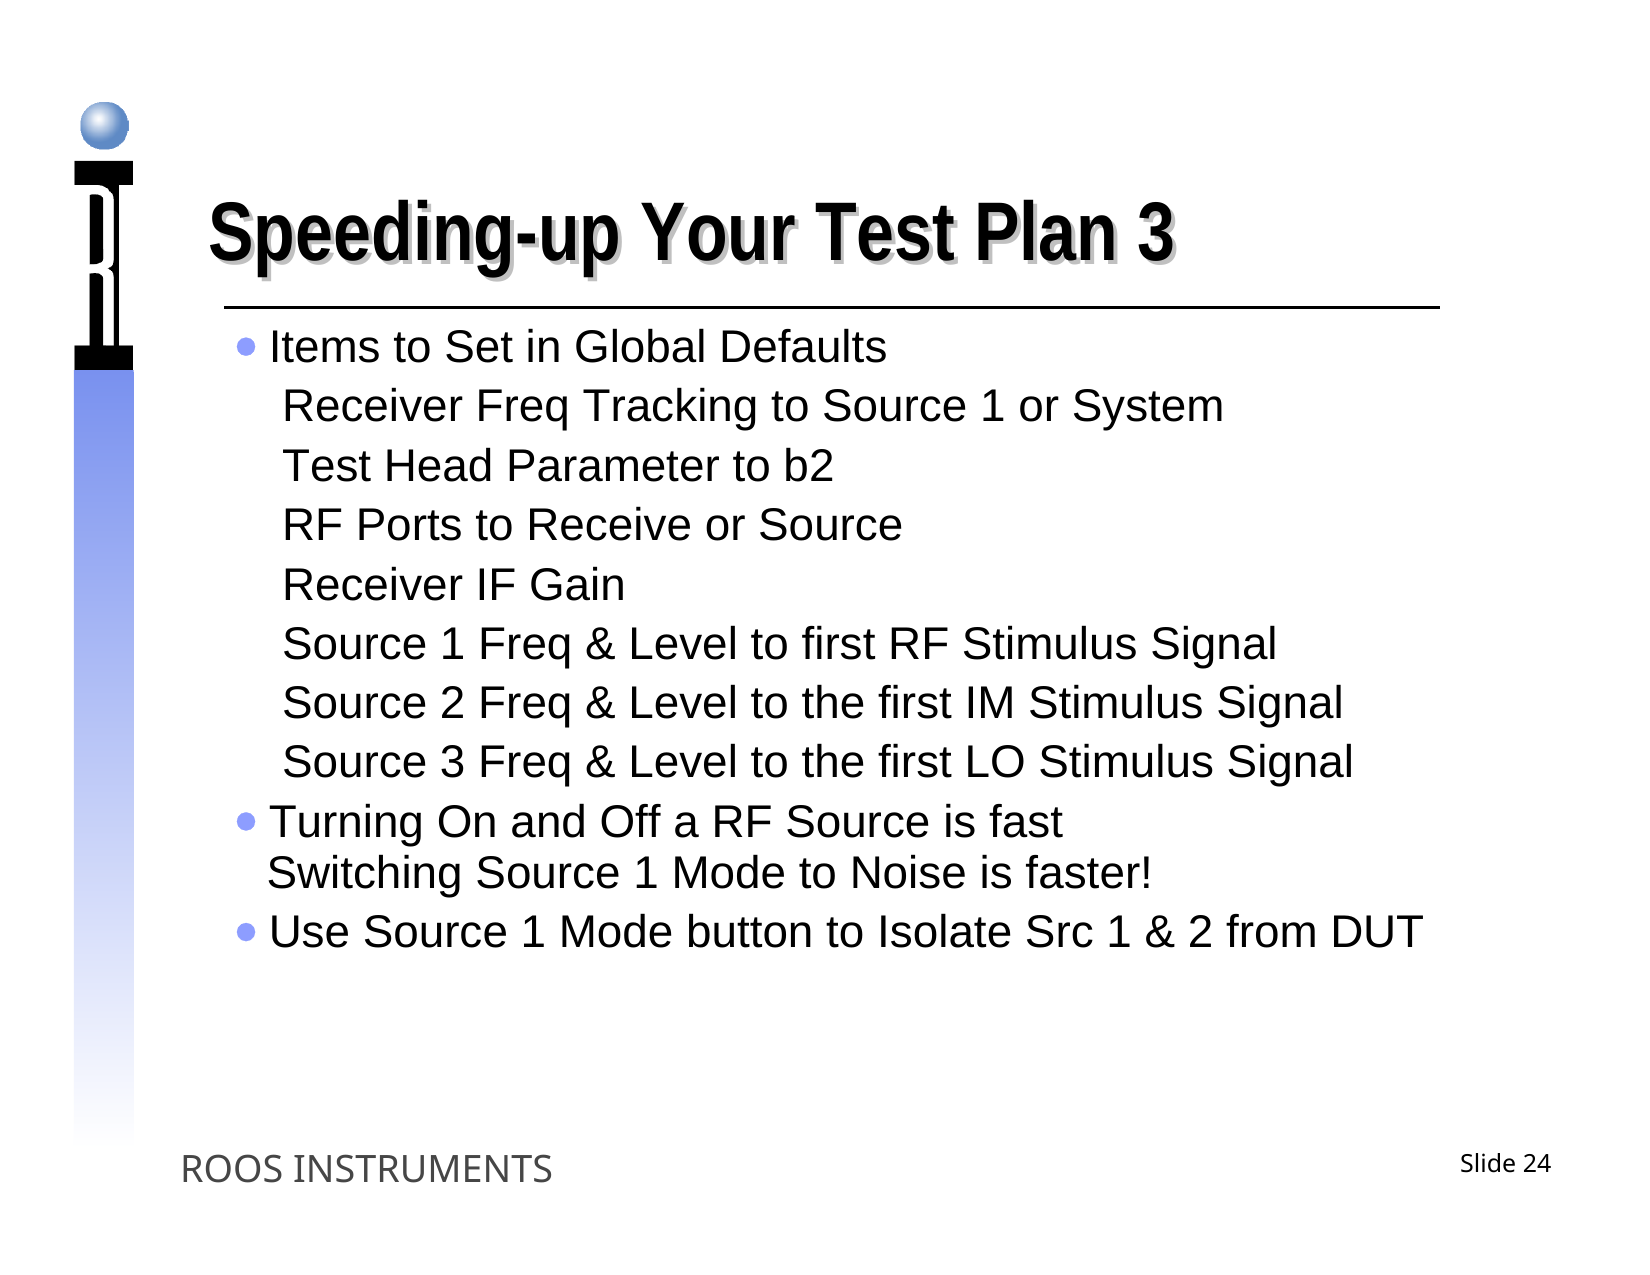

Speeding-up Your Test Plan 3
Items to Set in Global Defaults
Receiver Freq Tracking to Source 1 or System
Test Head Parameter to b2
RF Ports to Receive or Source
Receiver IF Gain
Source 1 Freq & Level to first RF Stimulus Signal
Source 2 Freq & Level to the first IM Stimulus Signal
Source 3 Freq & Level to the first LO Stimulus Signal
Turning On and Off a RF Source is fast
Switching Source 1 Mode to Noise is faster!
Use Source 1 Mode button to Isolate Src 1 & 2 from DUT
24